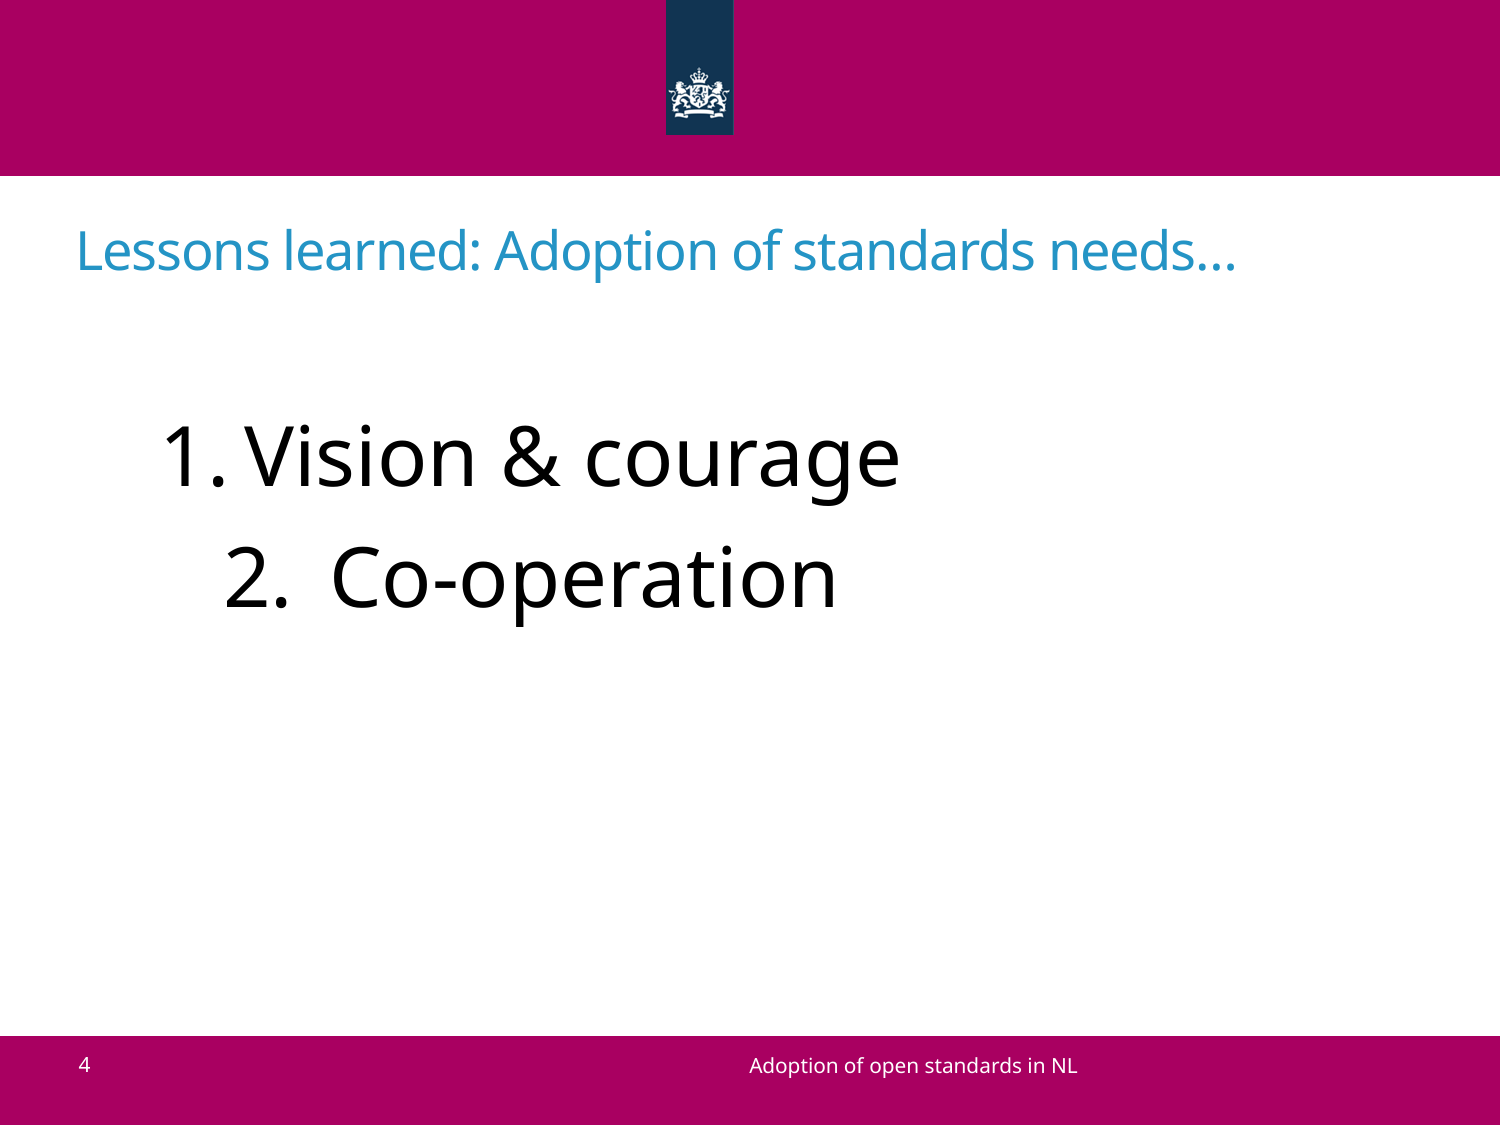

# Lessons learned: Adoption of standards needs…
Vision & courage
 Co-operation
Adoption of open standards in NL